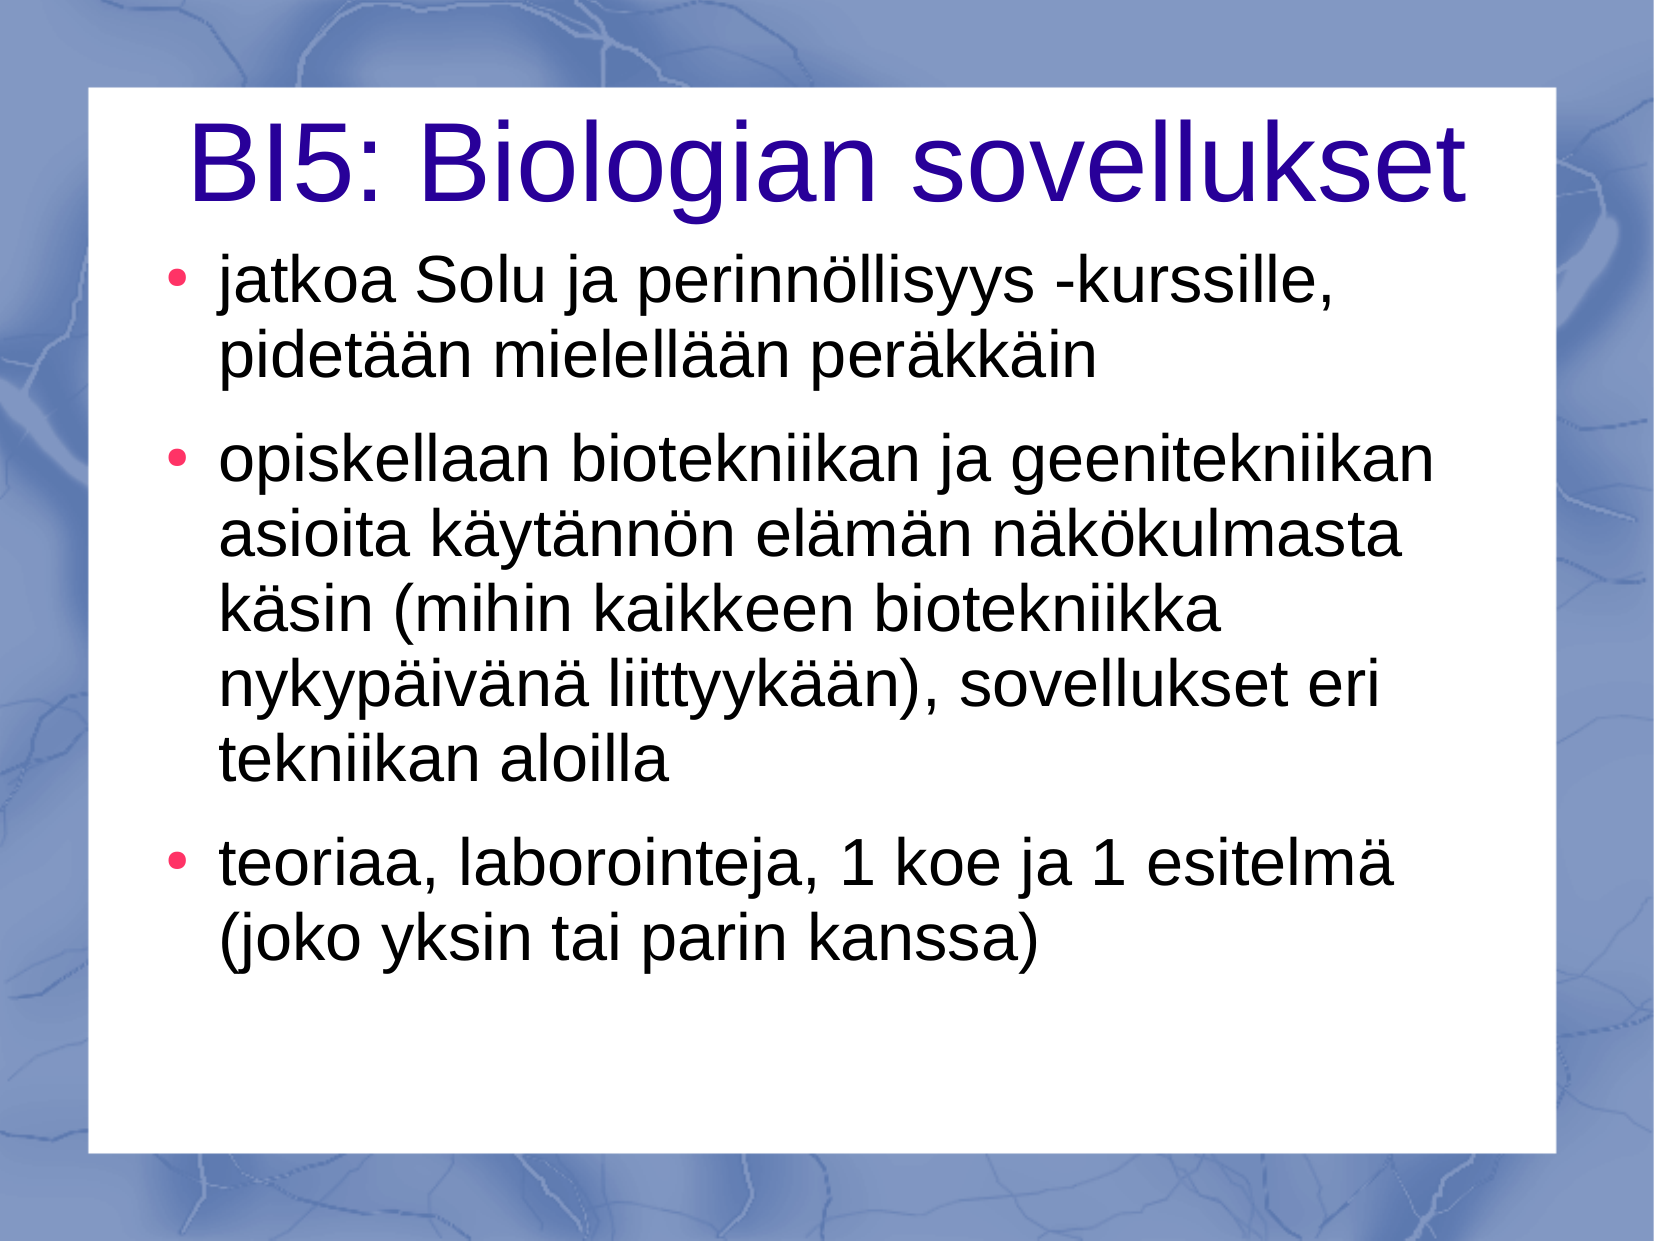

# BI5: Biologian sovellukset
jatkoa Solu ja perinnöllisyys -kurssille, pidetään mielellään peräkkäin
opiskellaan biotekniikan ja geenitekniikan asioita käytännön elämän näkökulmasta käsin (mihin kaikkeen biotekniikka nykypäivänä liittyykään), sovellukset eri tekniikan aloilla
teoriaa, laborointeja, 1 koe ja 1 esitelmä (joko yksin tai parin kanssa)